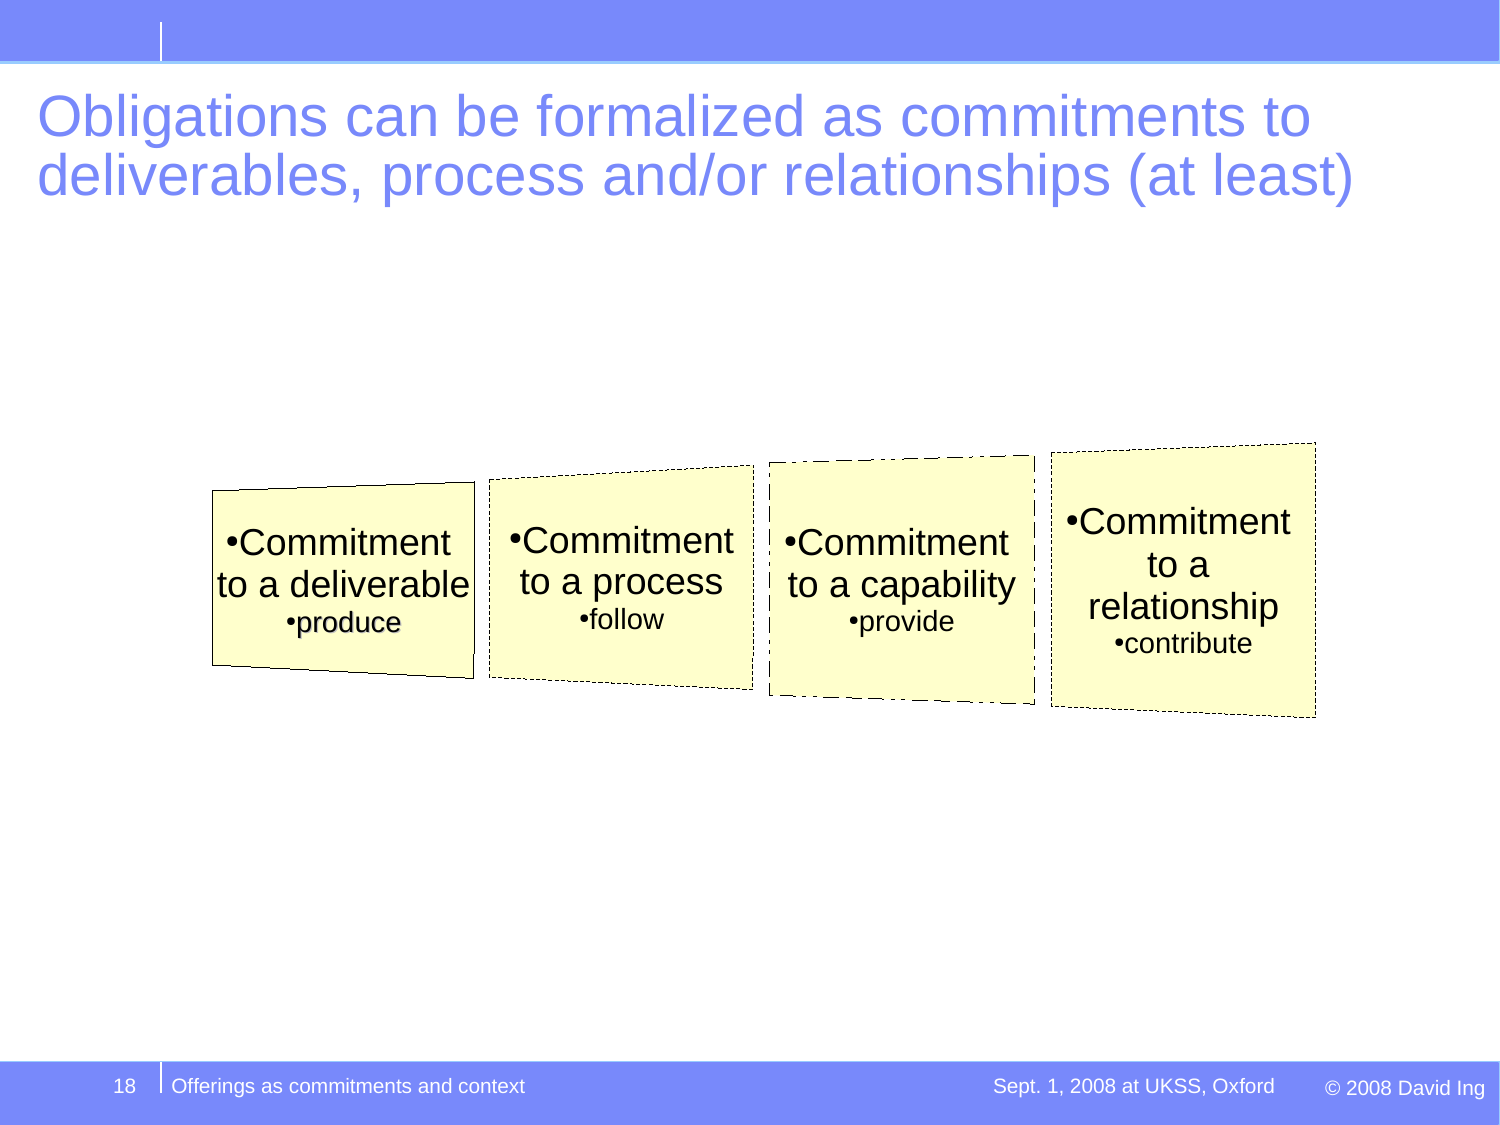

# Obligations can be formalized as commitments to deliverables, process and/or relationships (at least)
Commitment
to a
relationship
contribute
Commitment
to a capability
provide
Commitment
to a process
follow
Commitment
to a deliverable
produce
18
Offerings as commitments and context
Sept. 1, 2008 at UKSS, Oxford